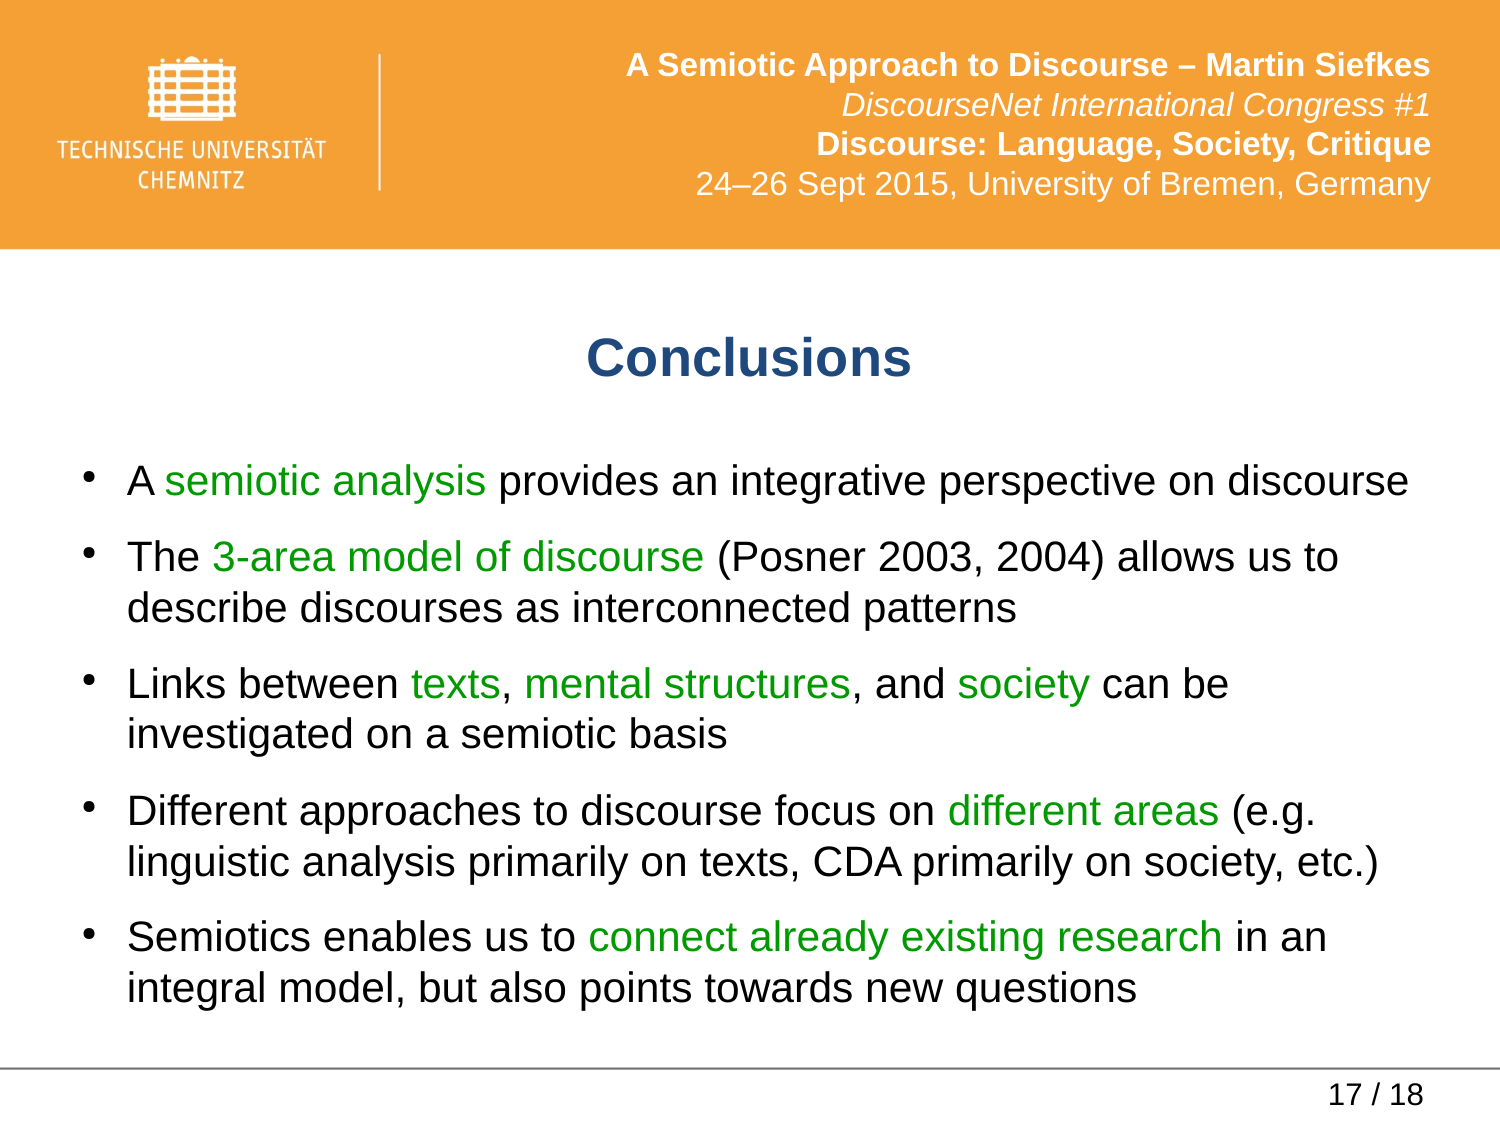

#
Conclusions
A semiotic analysis provides an integrative perspective on discourse
The 3-area model of discourse (Posner 2003, 2004) allows us to describe discourses as interconnected patterns
Links between texts, mental structures, and society can be investigated on a semiotic basis
Different approaches to discourse focus on different areas (e.g. linguistic analysis primarily on texts, CDA primarily on society, etc.)
Semiotics enables us to connect already existing research in an integral model, but also points towards new questions